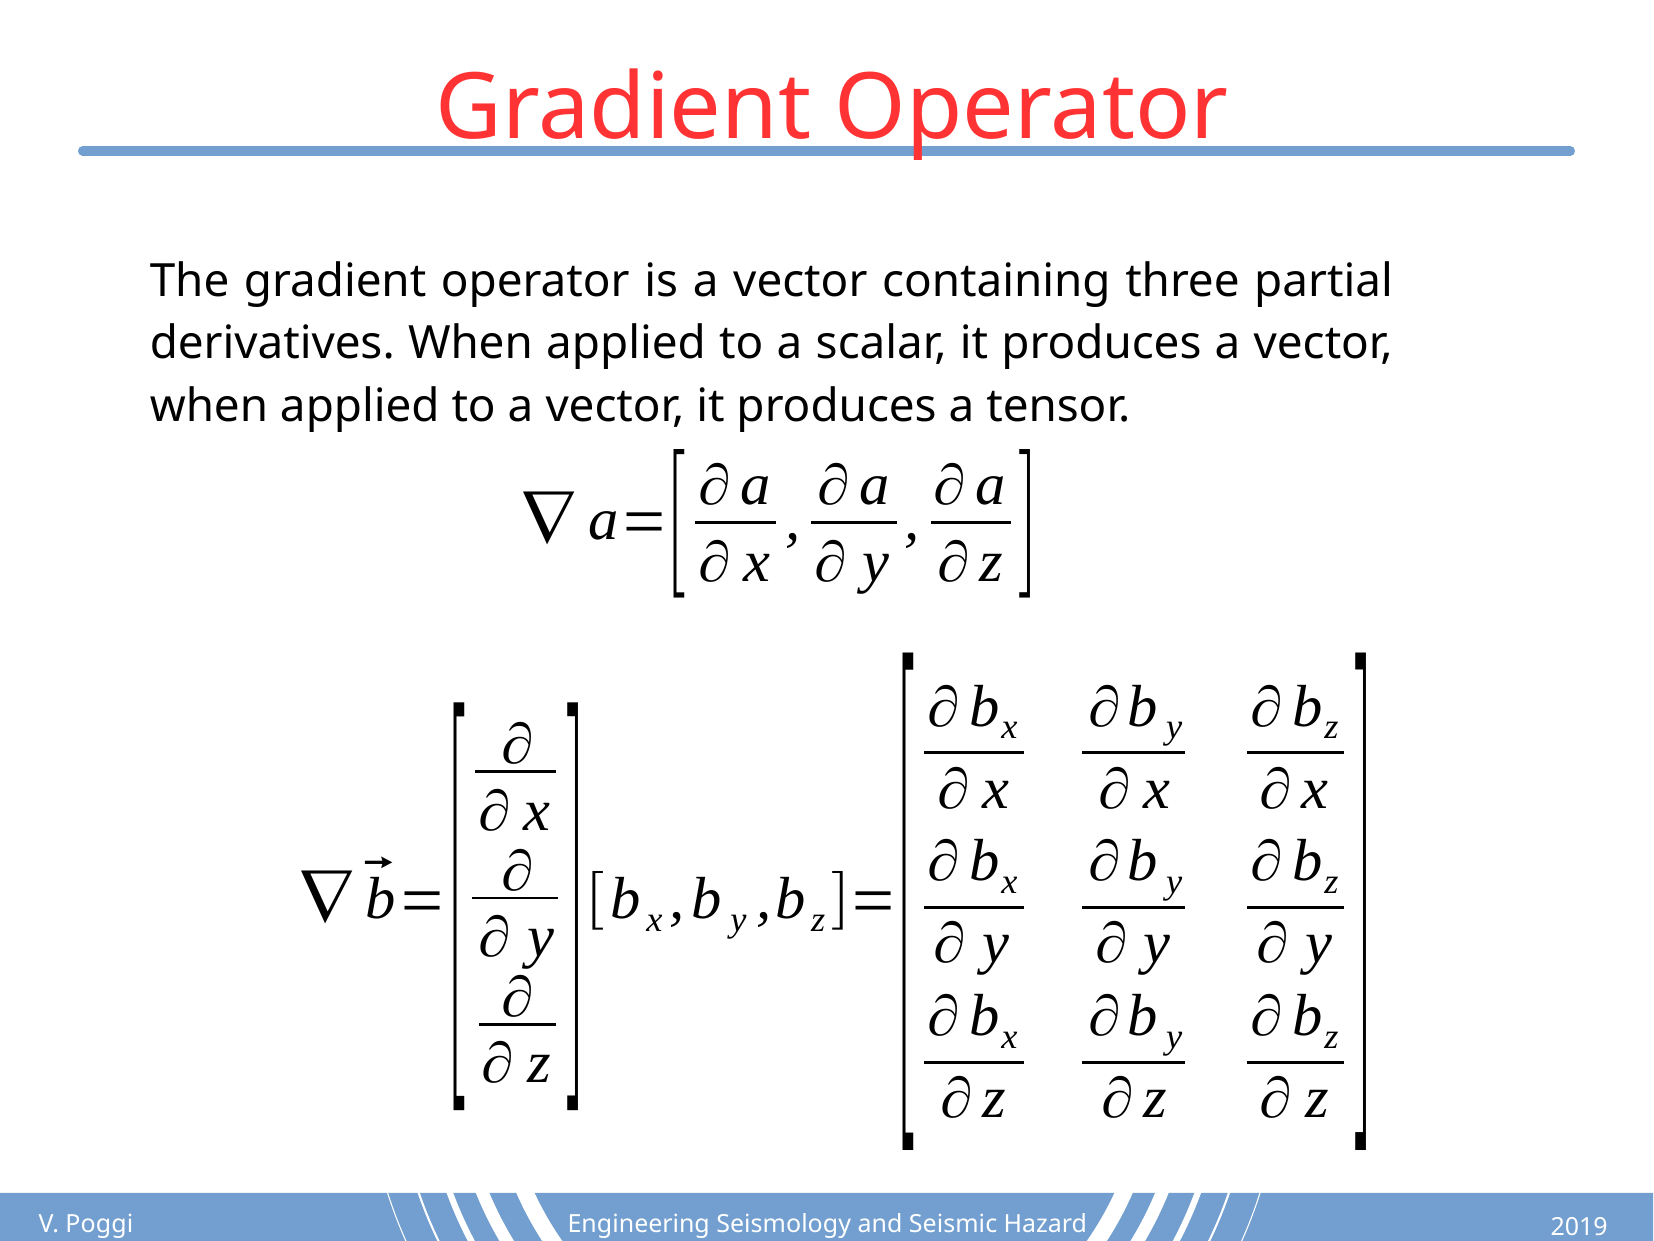

Gradient Operator
The gradient operator is a vector containing three partial derivatives. When applied to a scalar, it produces a vector, when applied to a vector, it produces a tensor.